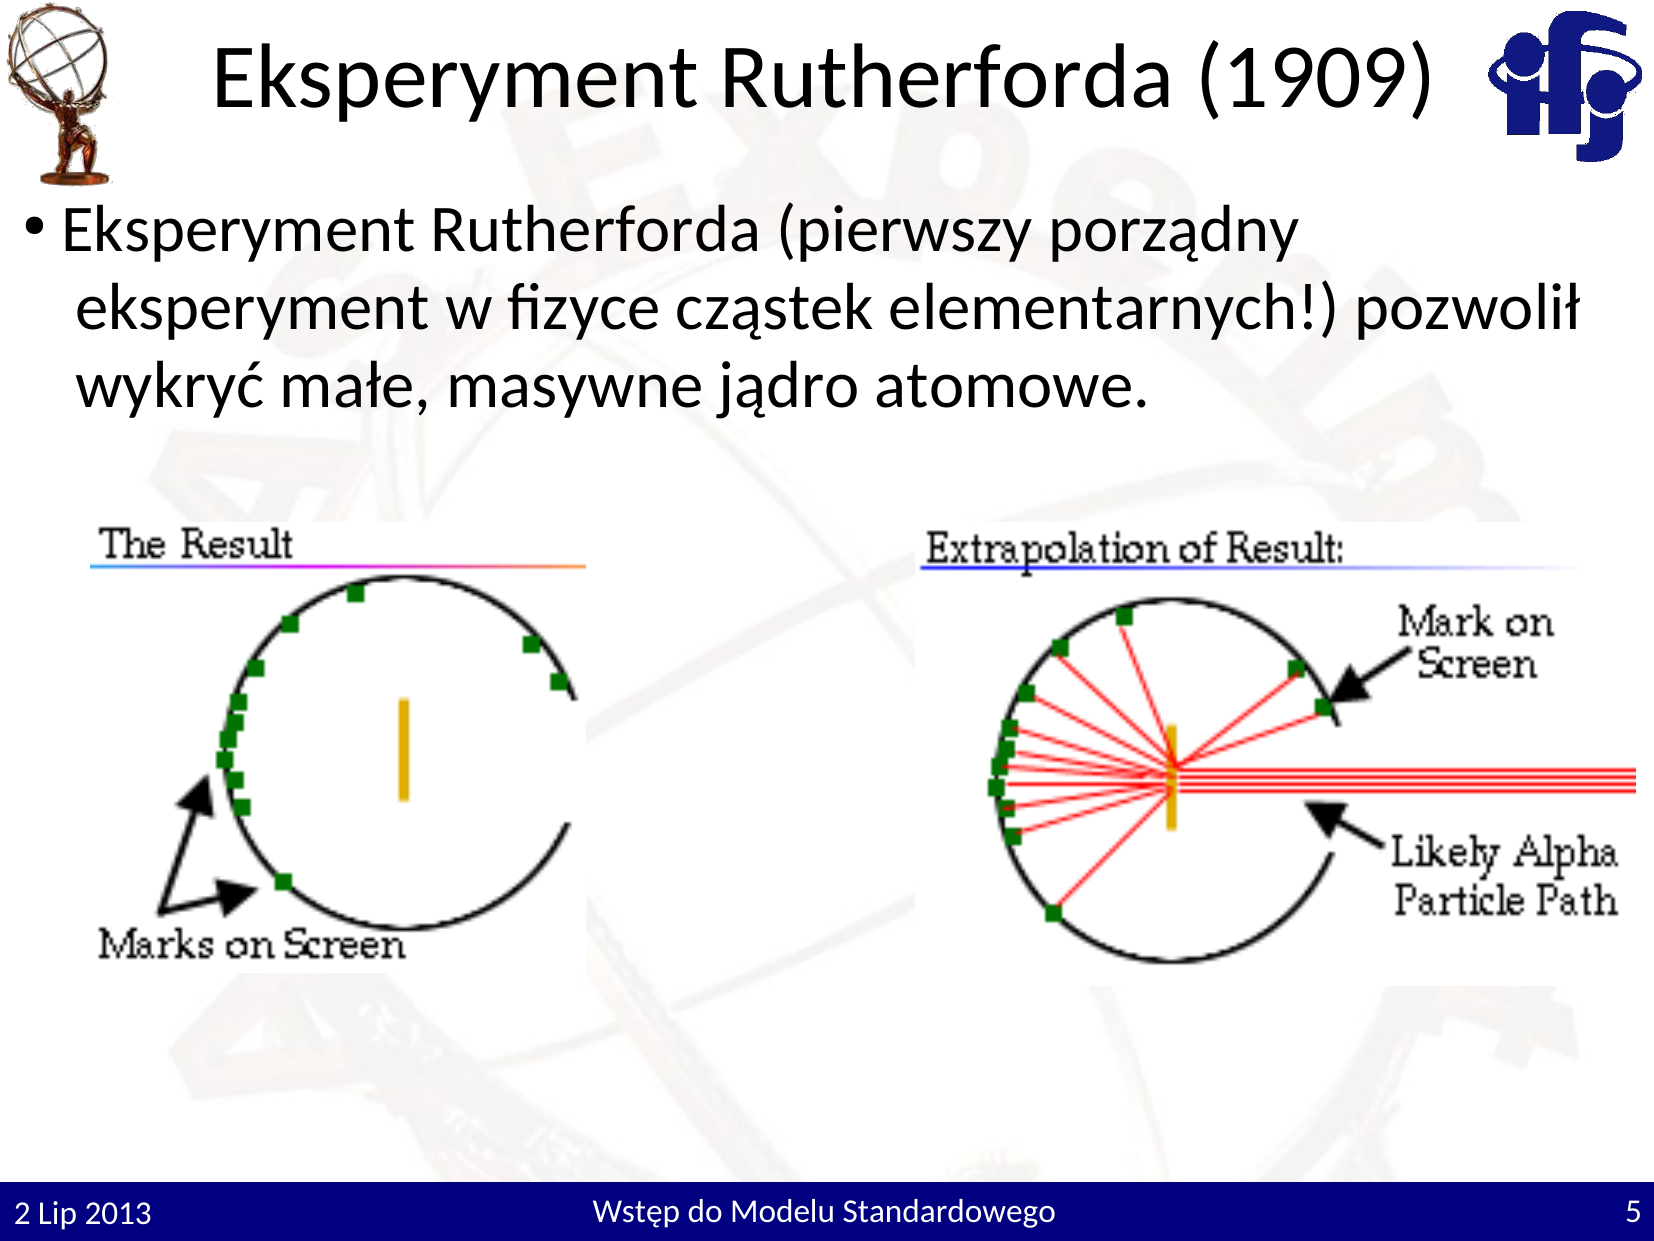

# Eksperyment Rutherforda (1909)
 Eksperyment Rutherforda (pierwszy porządny eksperyment w fizyce cząstek elementarnych!) pozwolił wykryć małe, masywne jądro atomowe.
Wstęp do Modelu Standardowego
5
2 Lip 2013